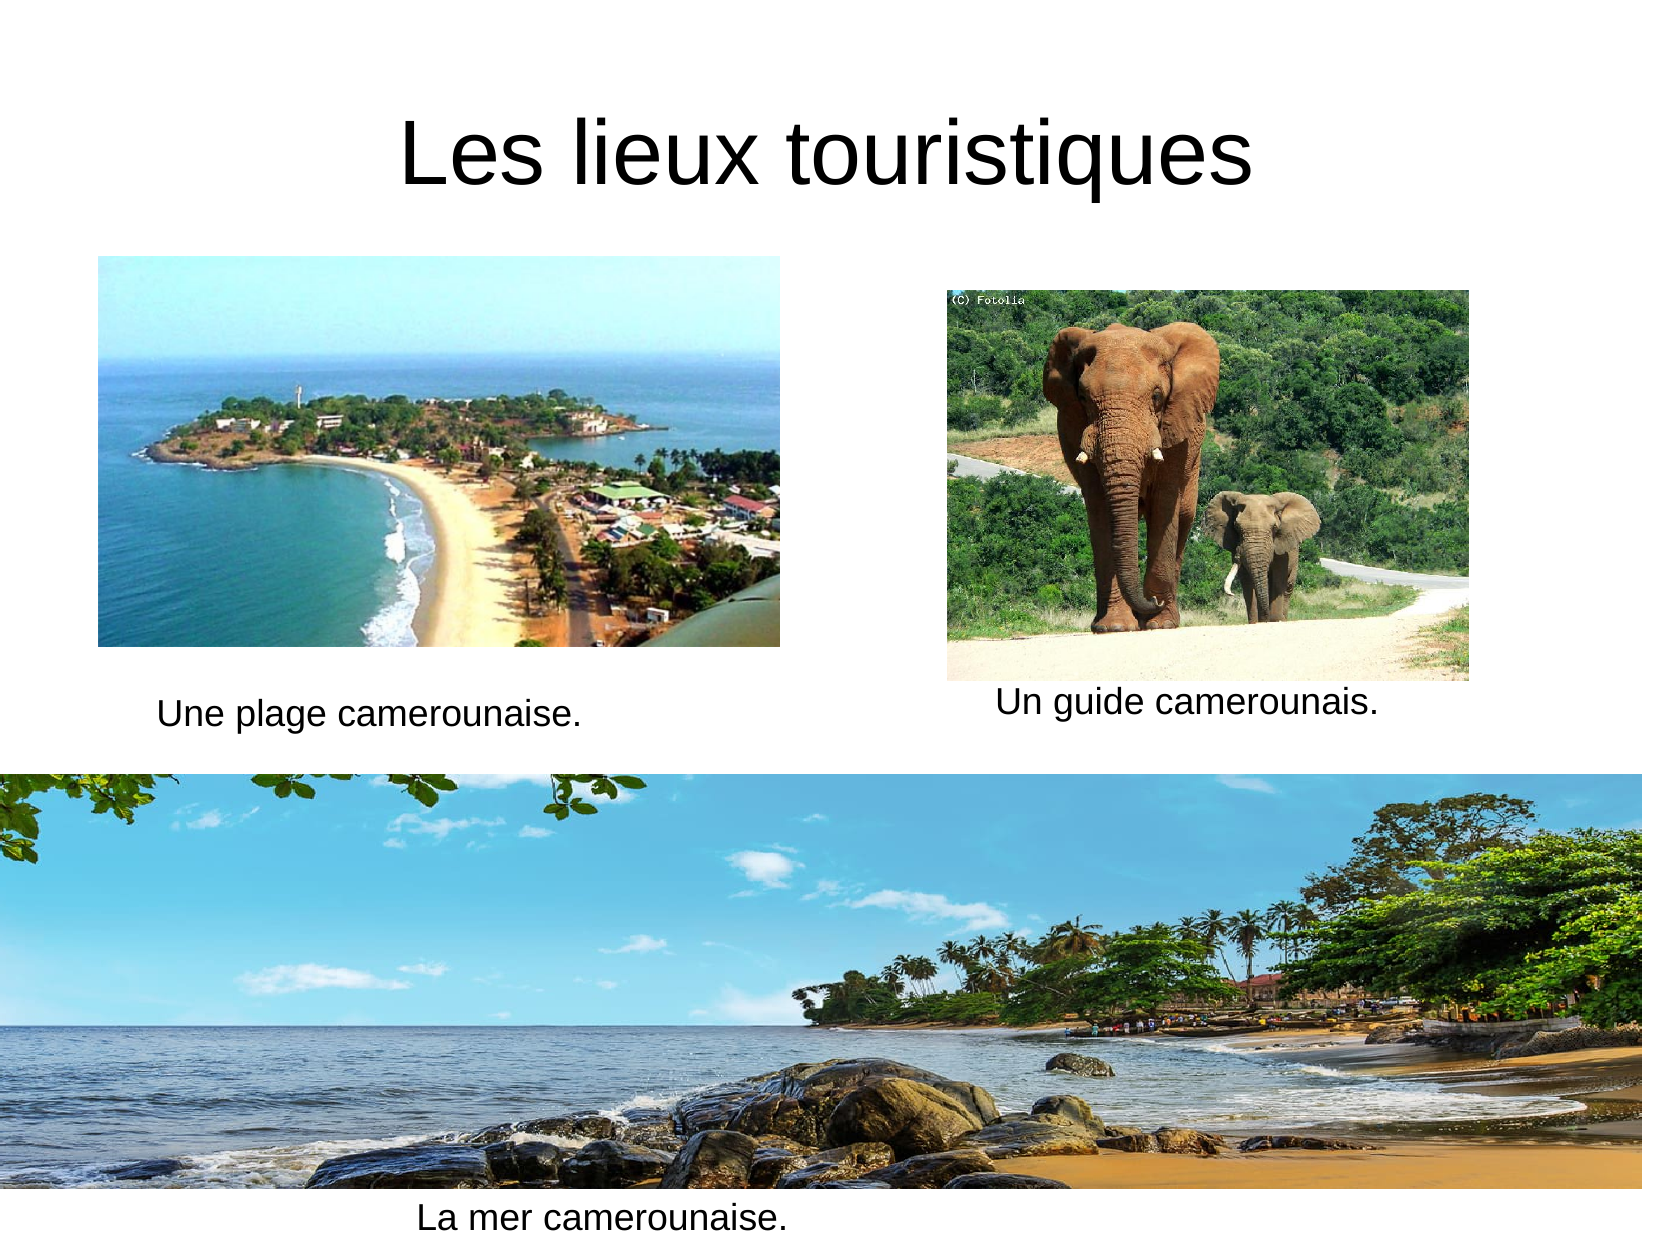

# Les lieux touristiques
Un guide camerounais.
Une plage camerounaise.
La mer camerounaise.